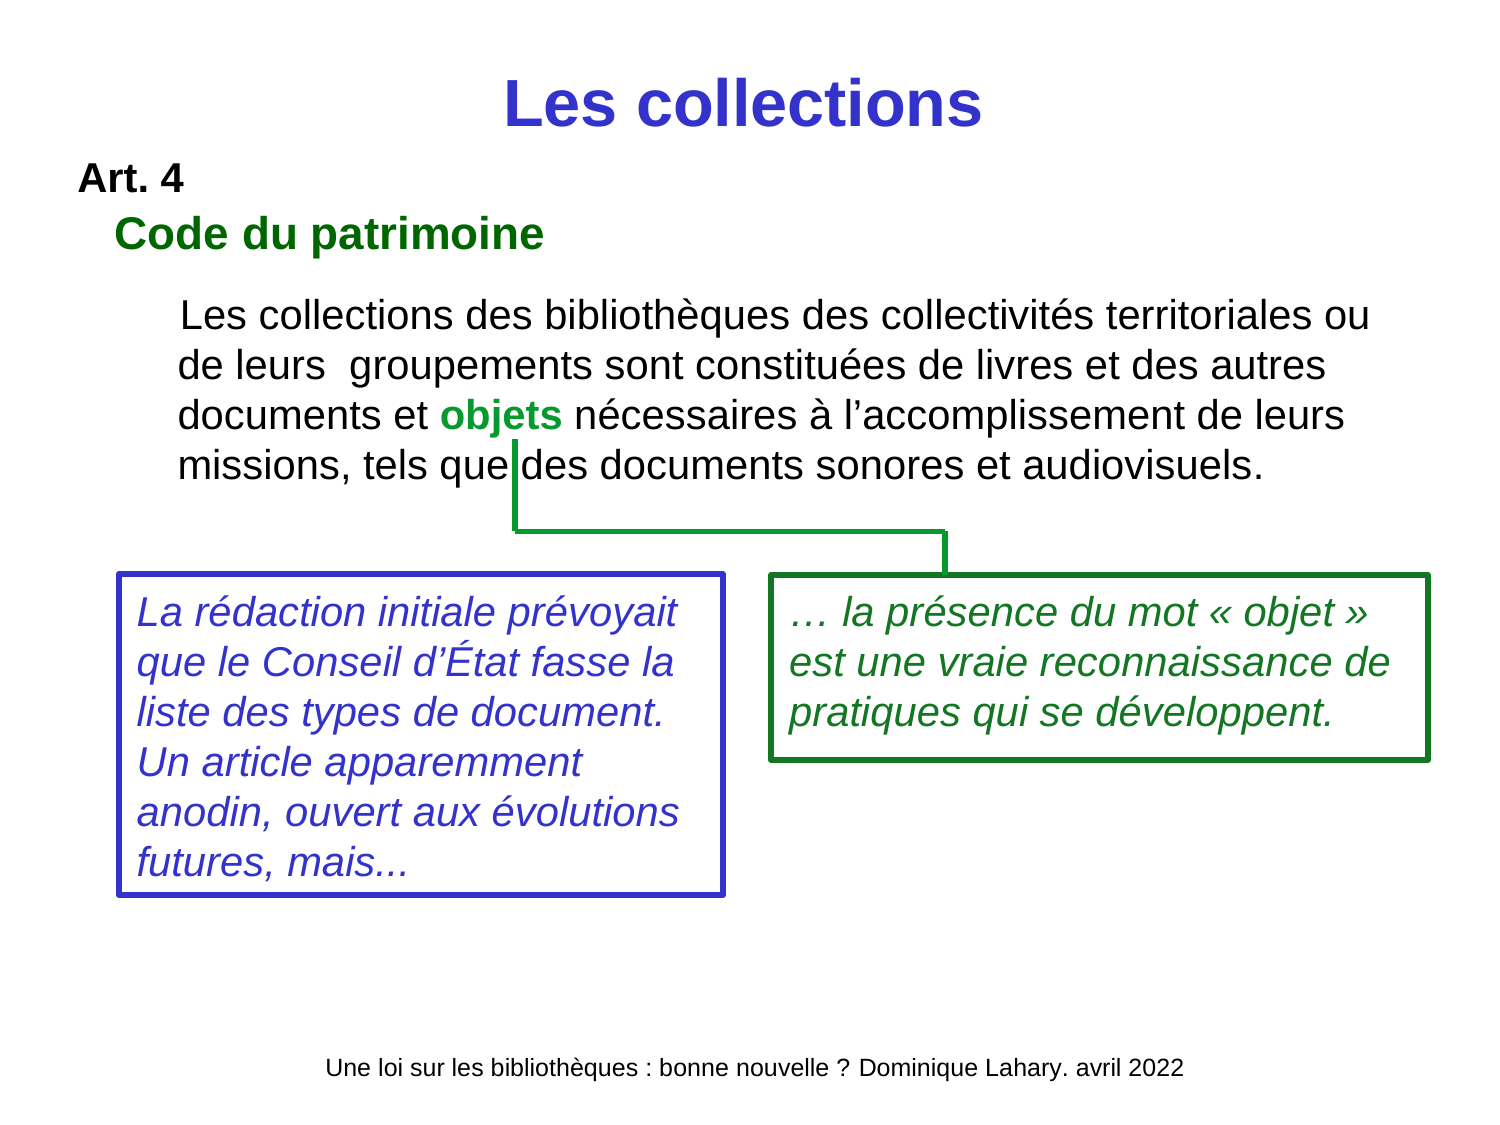

Les collections
Art. 4
Code du patrimoine
 Les collections des bibliothèques des collectivités territoriales ou de leurs groupements sont constituées de livres et des autres documents et objets nécessaires à l’accomplissement de leurs missions, tels que des documents sonores et audiovisuels.
La rédaction initiale prévoyait que le Conseil d’État fasse la liste des types de document.
Un article apparemment anodin, ouvert aux évolutions futures, mais...
… la présence du mot « objet » est une vraie reconnaissance de pratiques qui se développent.
Une loi sur les bibliothèques : bonne nouvelle ? Dominique Lahary. avril 2022